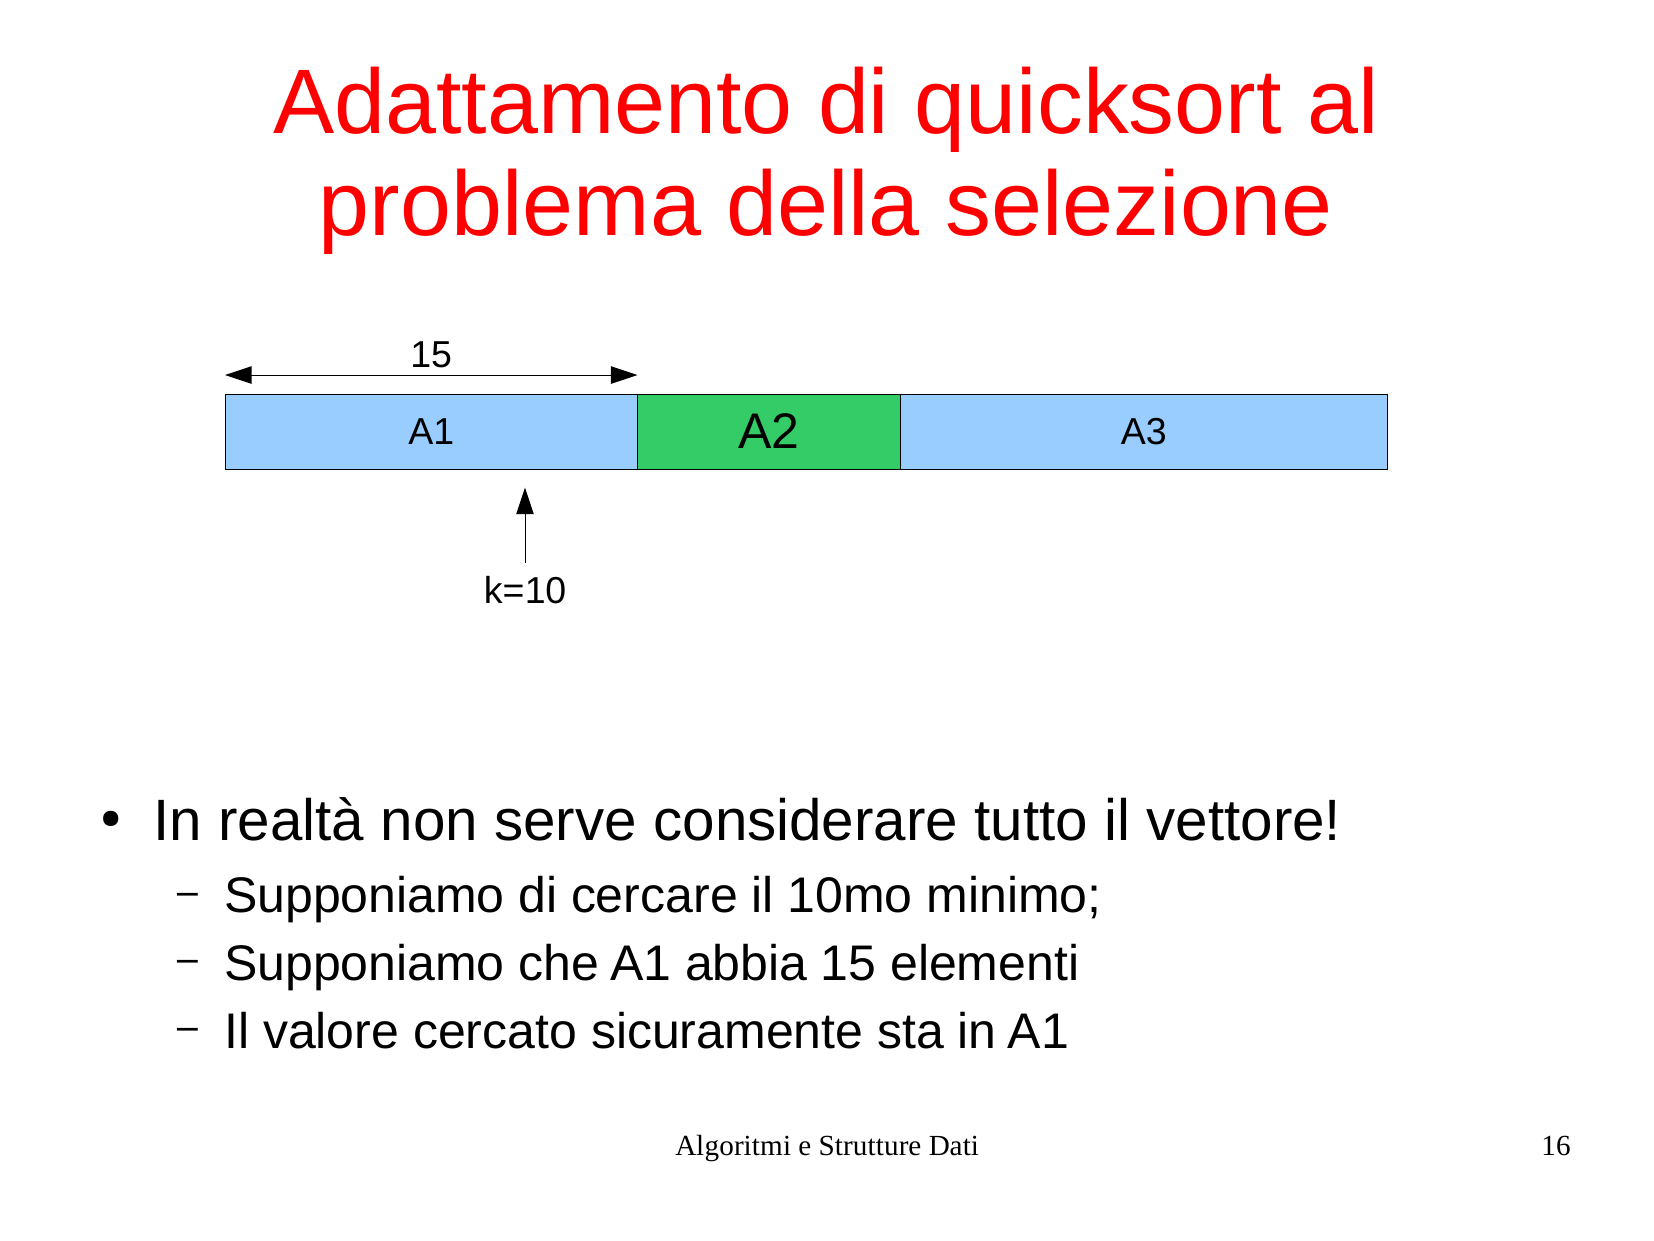

# Adattamento di quicksort al problema della selezione
15
A1
A2
A3
k=10
In realtà non serve considerare tutto il vettore!
Supponiamo di cercare il 10mo minimo;
Supponiamo che A1 abbia 15 elementi
Il valore cercato sicuramente sta in A1
Algoritmi e Strutture Dati
16